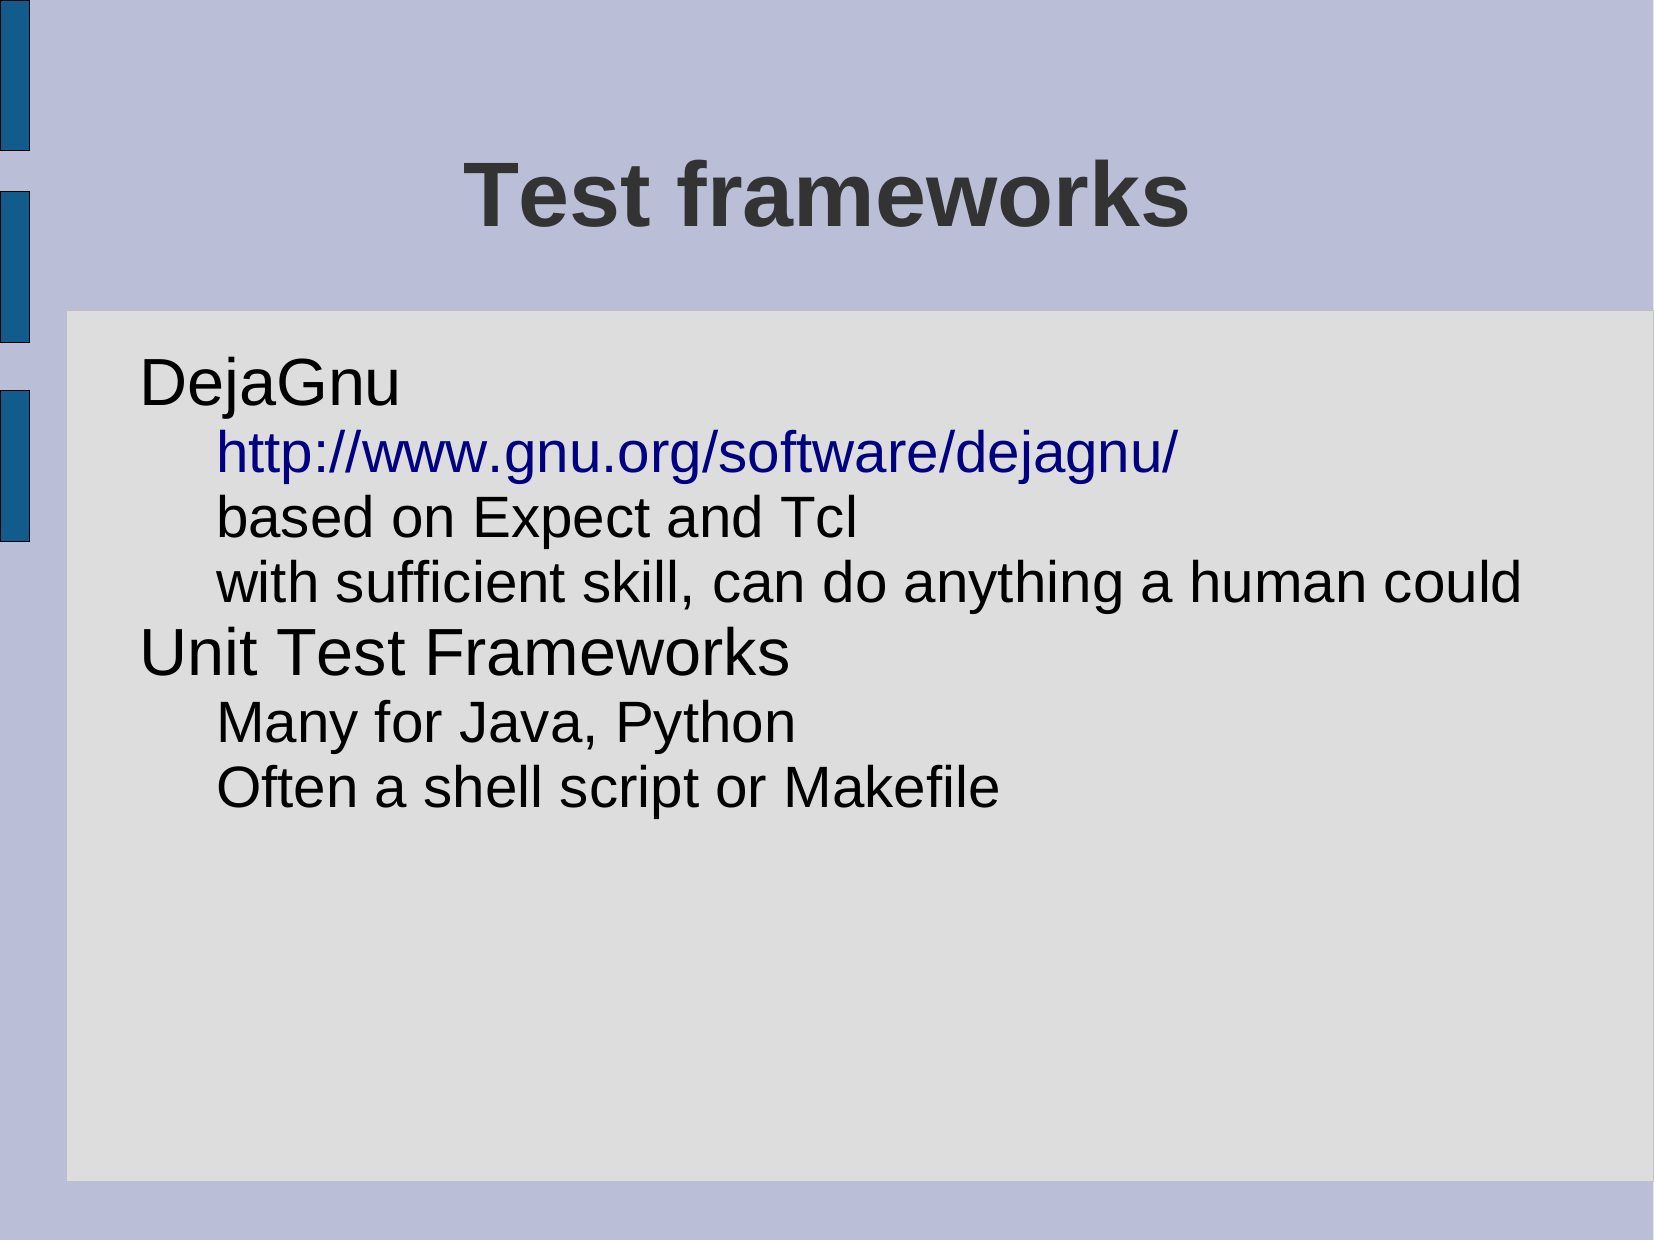

# Test frameworks
DejaGnu
http://www.gnu.org/software/dejagnu/
based on Expect and Tcl
with sufficient skill, can do anything a human could
Unit Test Frameworks
Many for Java, Python
Often a shell script or Makefile